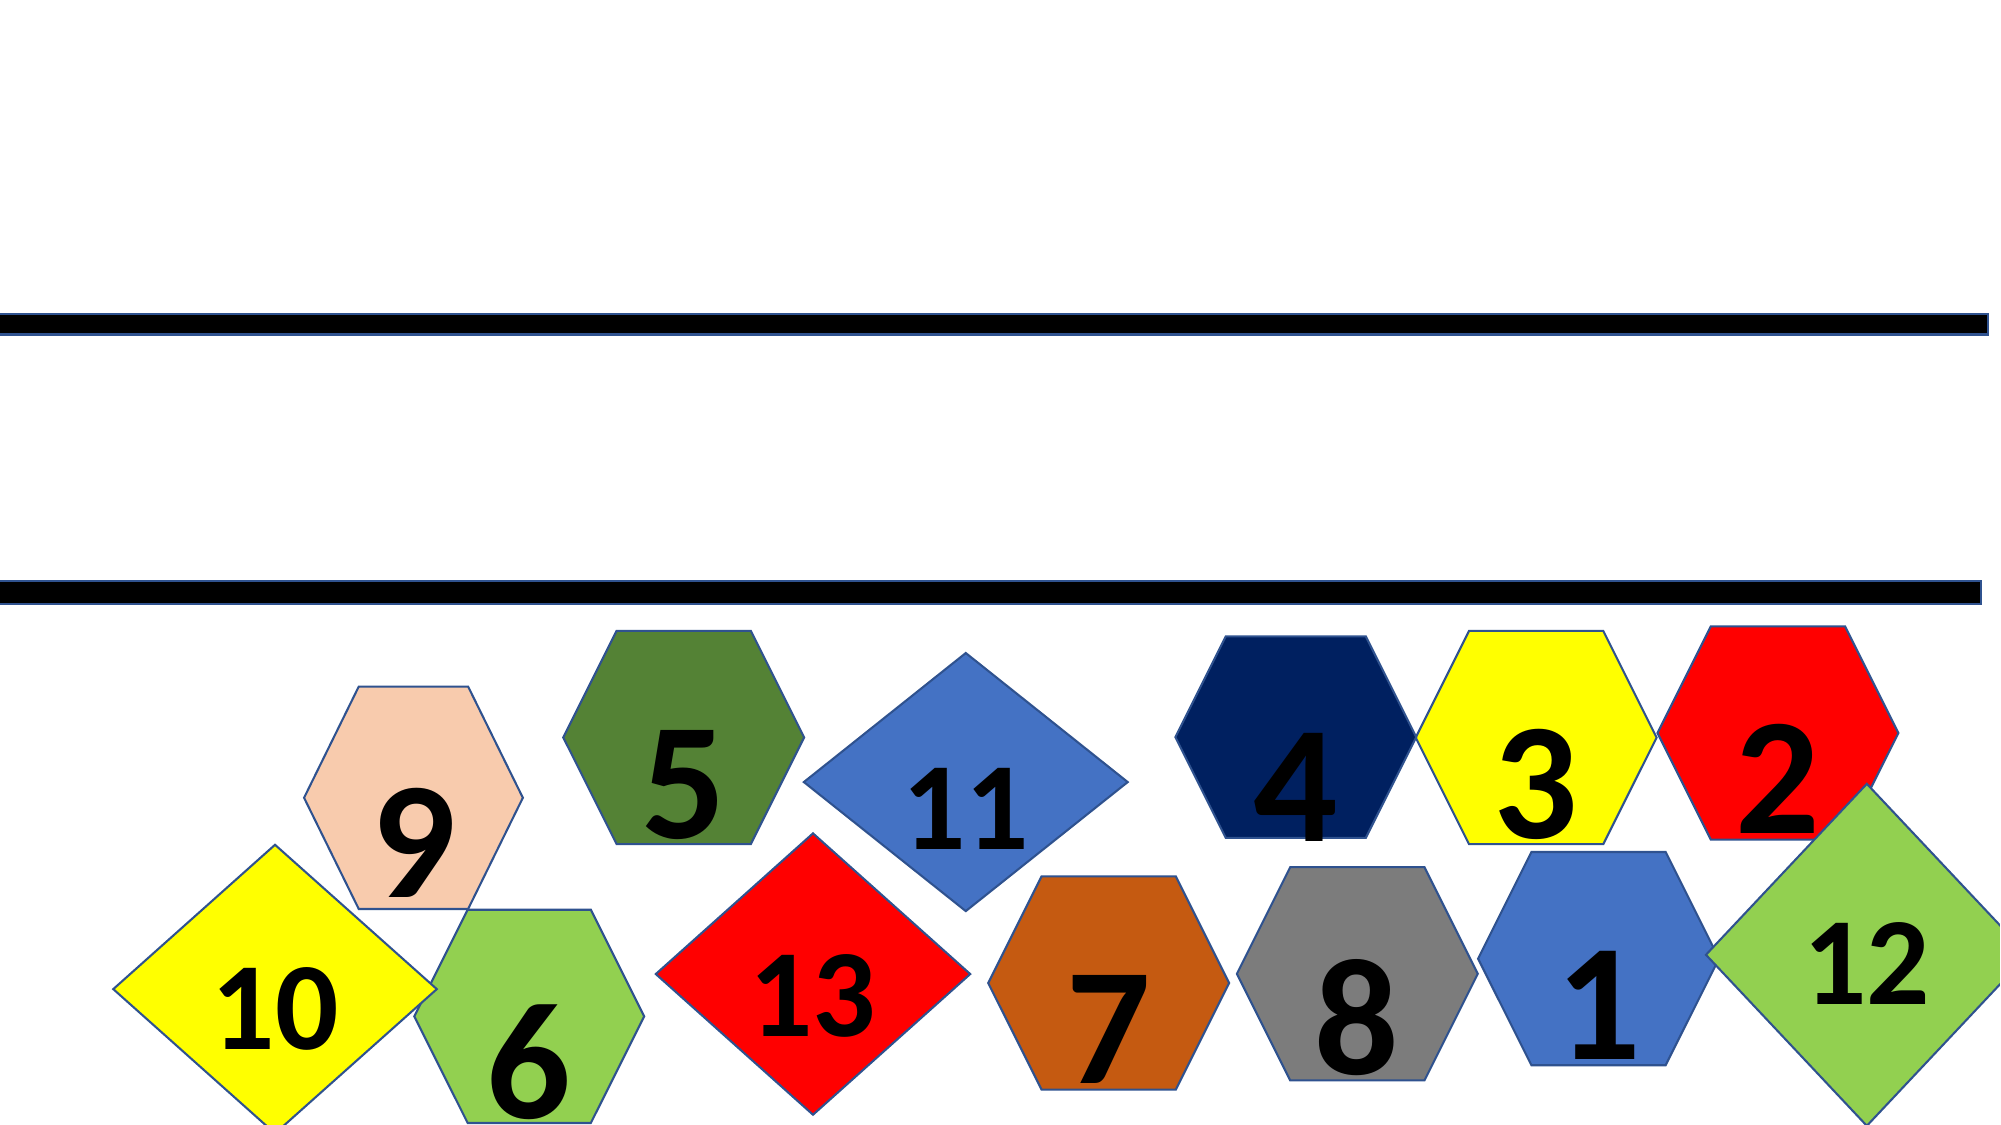

2
5
3
4
11
9
12
13
10
1
8
7
6